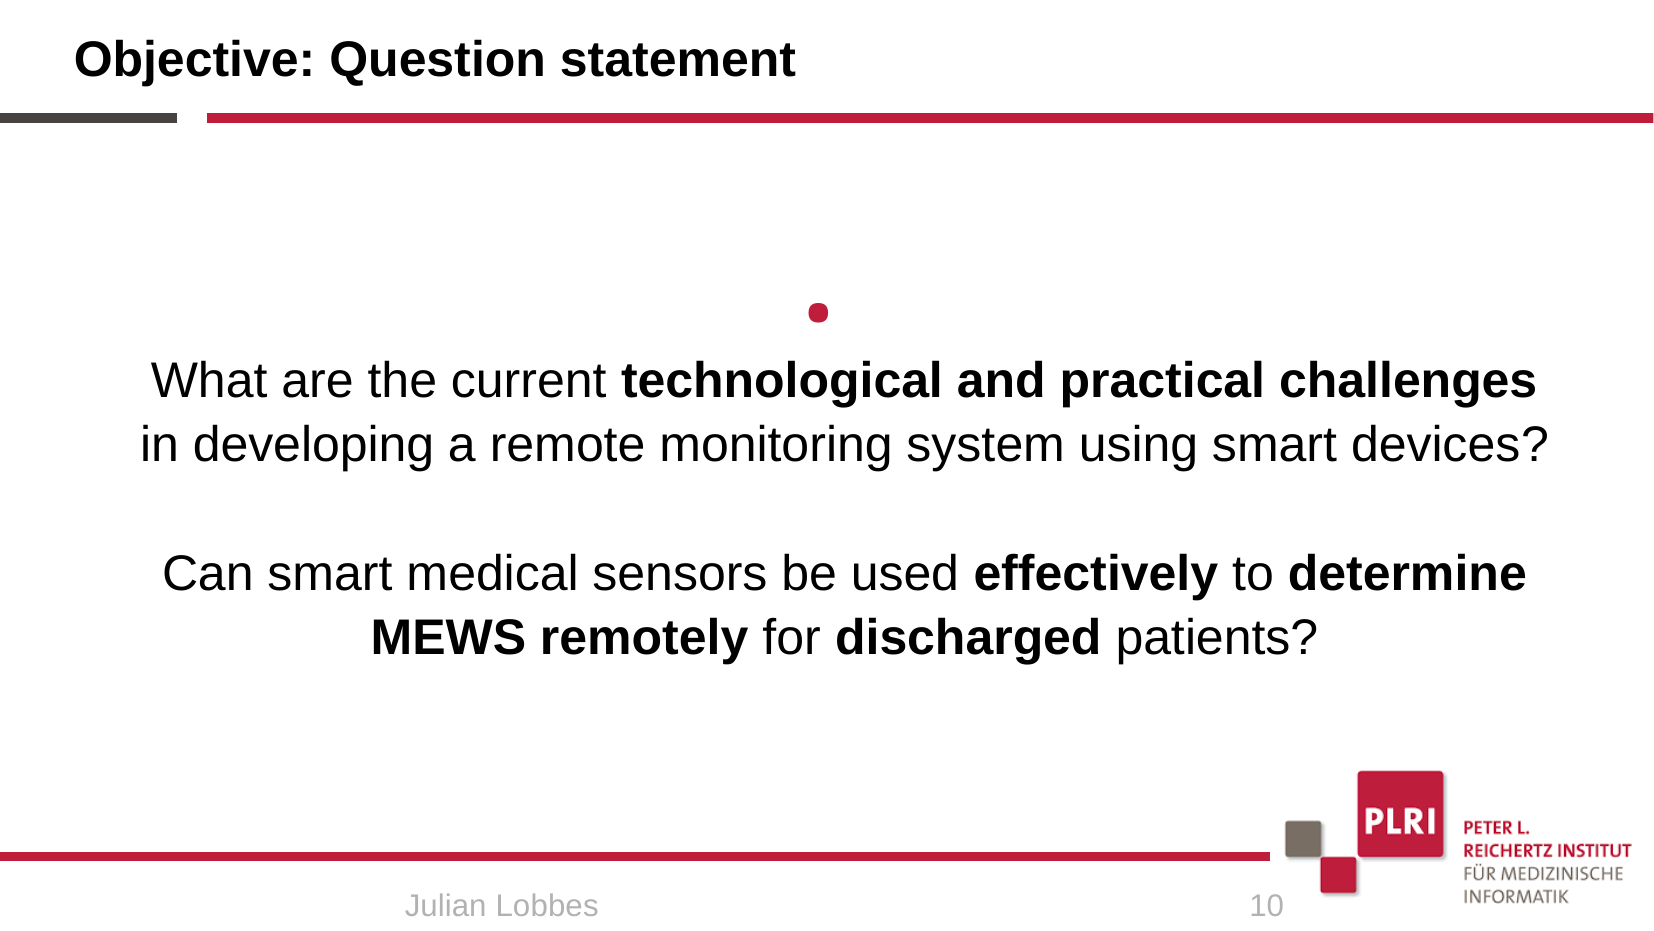

Objective: Question statement
What are the current technological and practical challenges in developing a remote monitoring system using smart devices?
Can smart medical sensors be used effectively to determine MEWS remotely for discharged patients?
Julian Lobbes